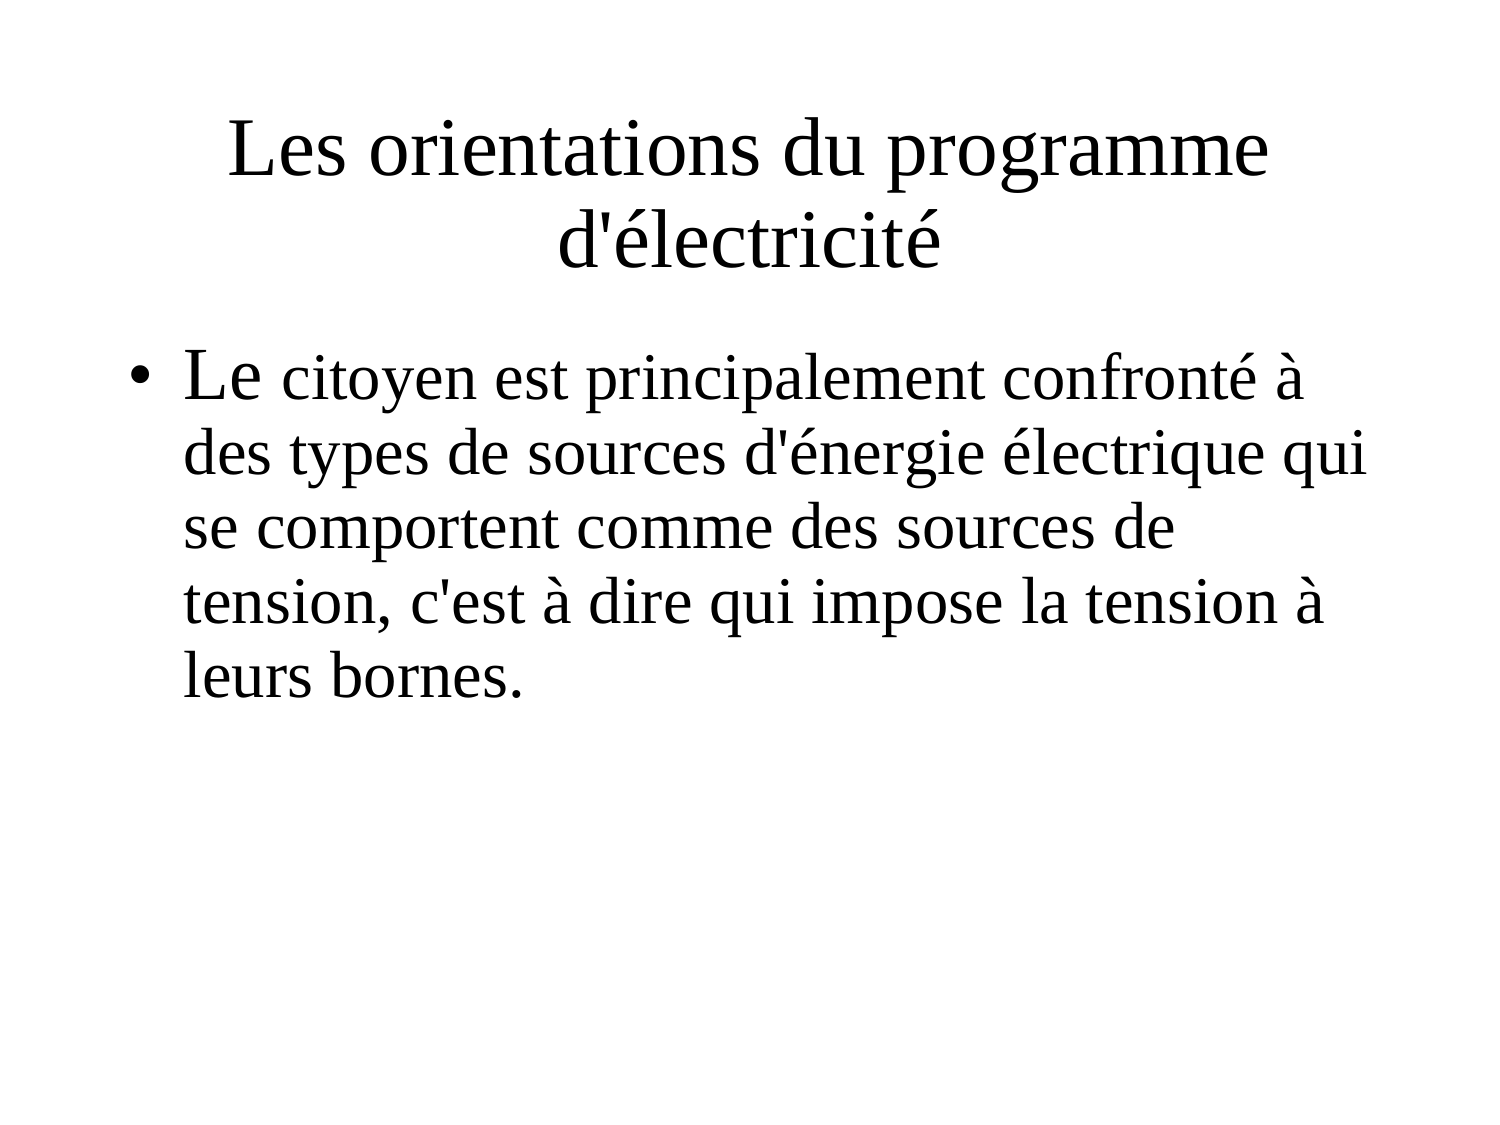

# Les orientations du programme d'électricité
Le citoyen est principalement confronté à des types de sources d'énergie électrique qui se comportent comme des sources de tension, c'est à dire qui impose la tension à leurs bornes.